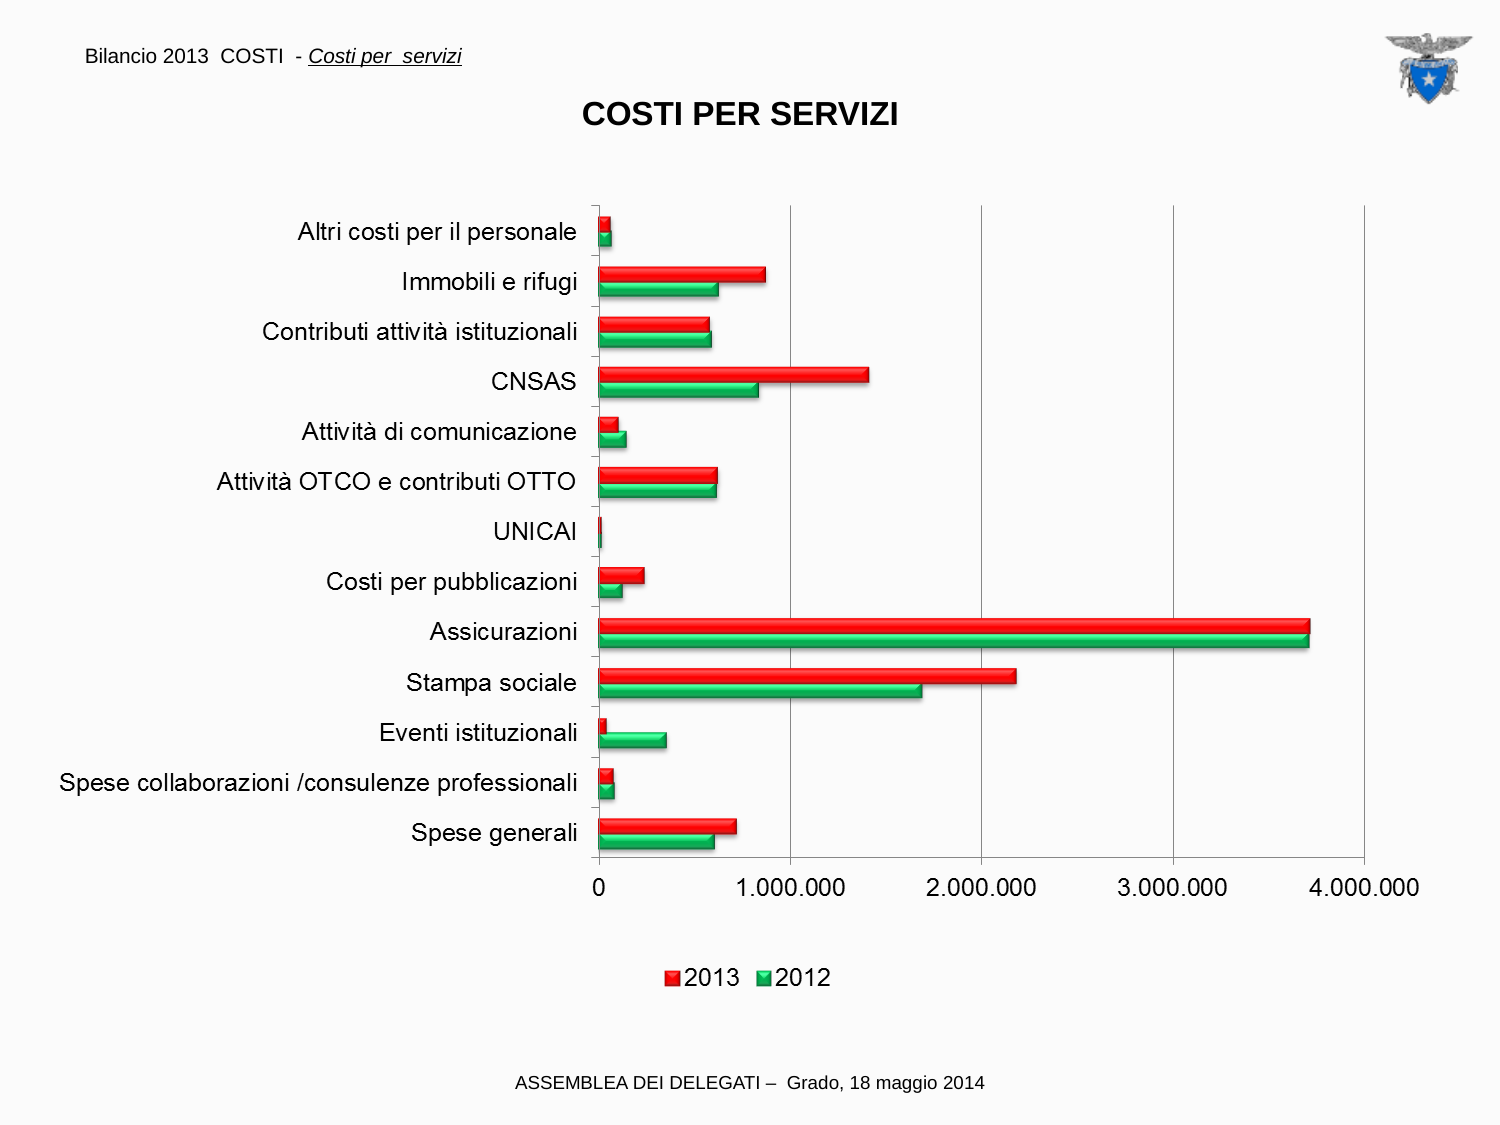

Bilancio 2013 COSTI - Costi per servizi
COSTI PER SERVIZI
ASSEMBLEA DEI DELEGATI – Grado, 18 maggio 2014